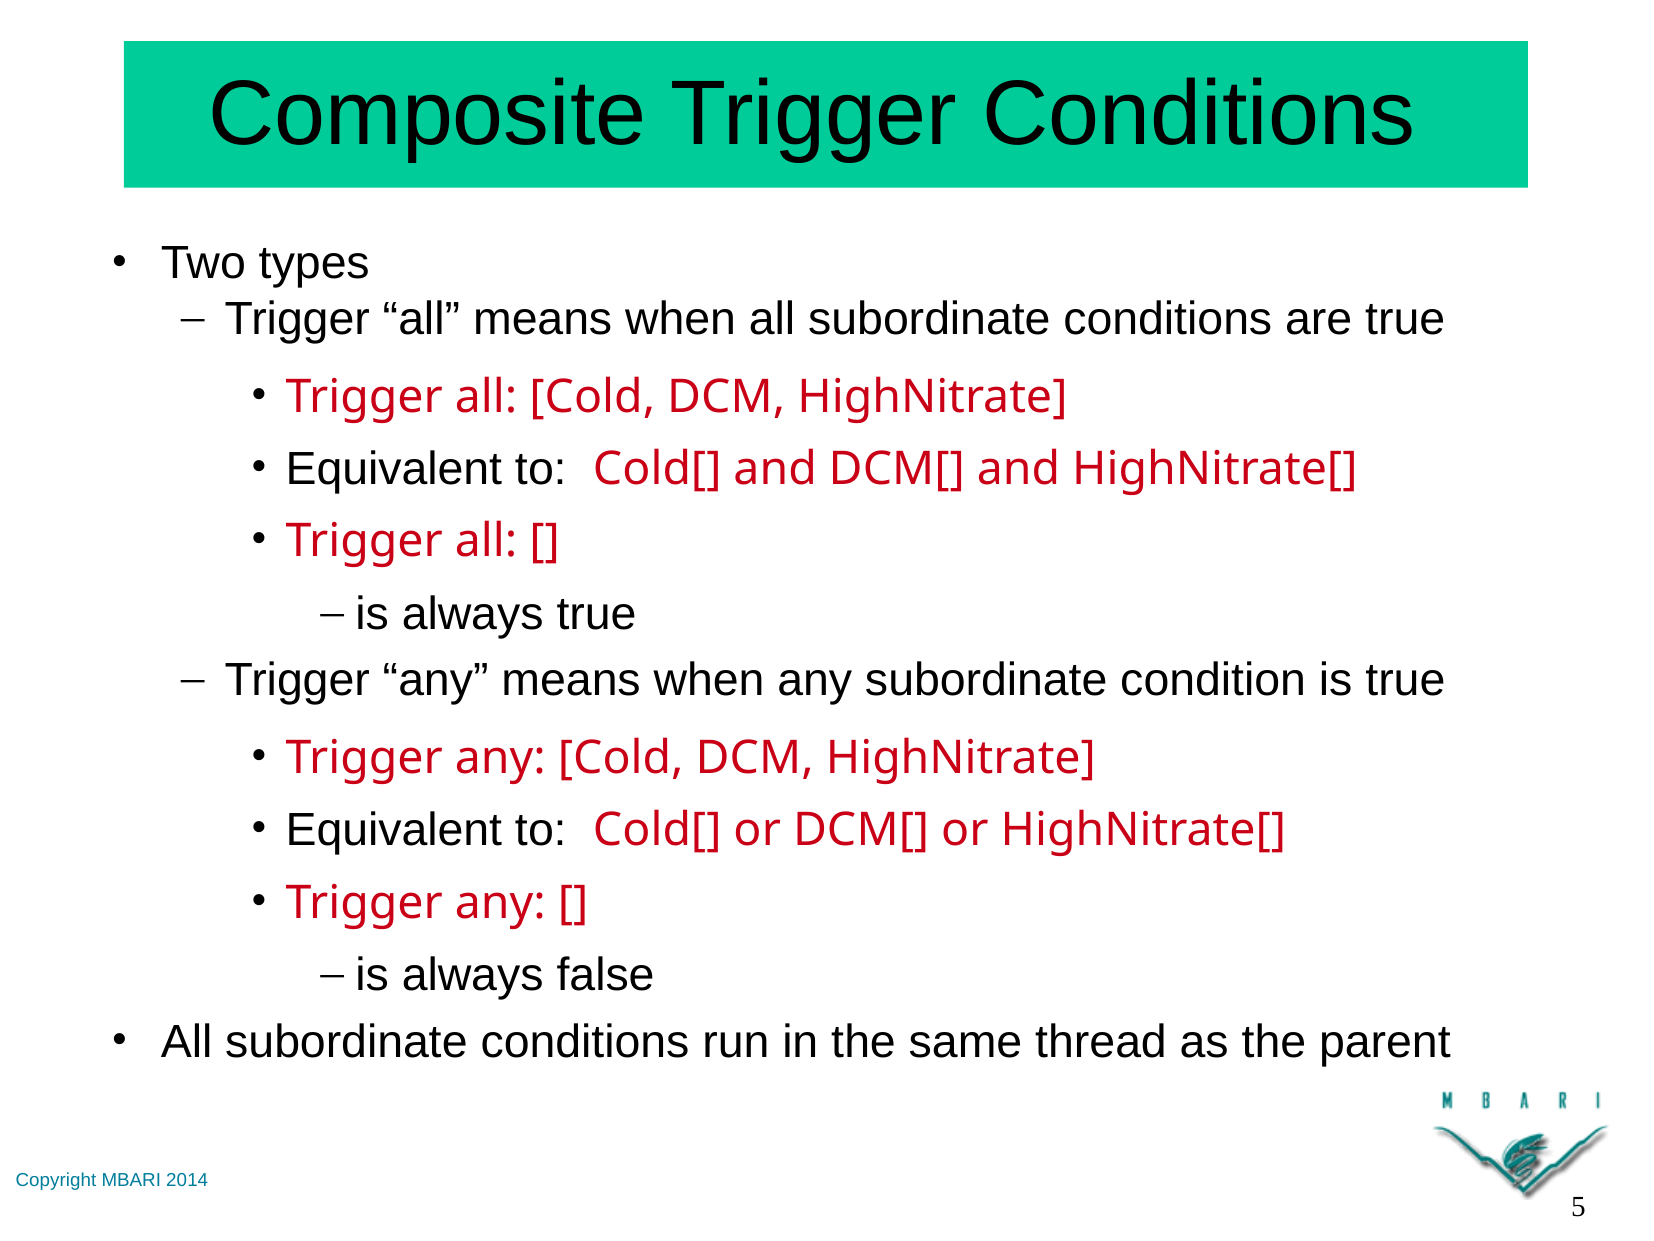

# Composite Trigger Conditions
Two types
Trigger “all” means when all subordinate conditions are true
Trigger all: [Cold, DCM, HighNitrate]
Equivalent to: Cold[] and DCM[] and HighNitrate[]
Trigger all: []
is always true
Trigger “any” means when any subordinate condition is true
Trigger any: [Cold, DCM, HighNitrate]
Equivalent to: Cold[] or DCM[] or HighNitrate[]
Trigger any: []
is always false
All subordinate conditions run in the same thread as the parent